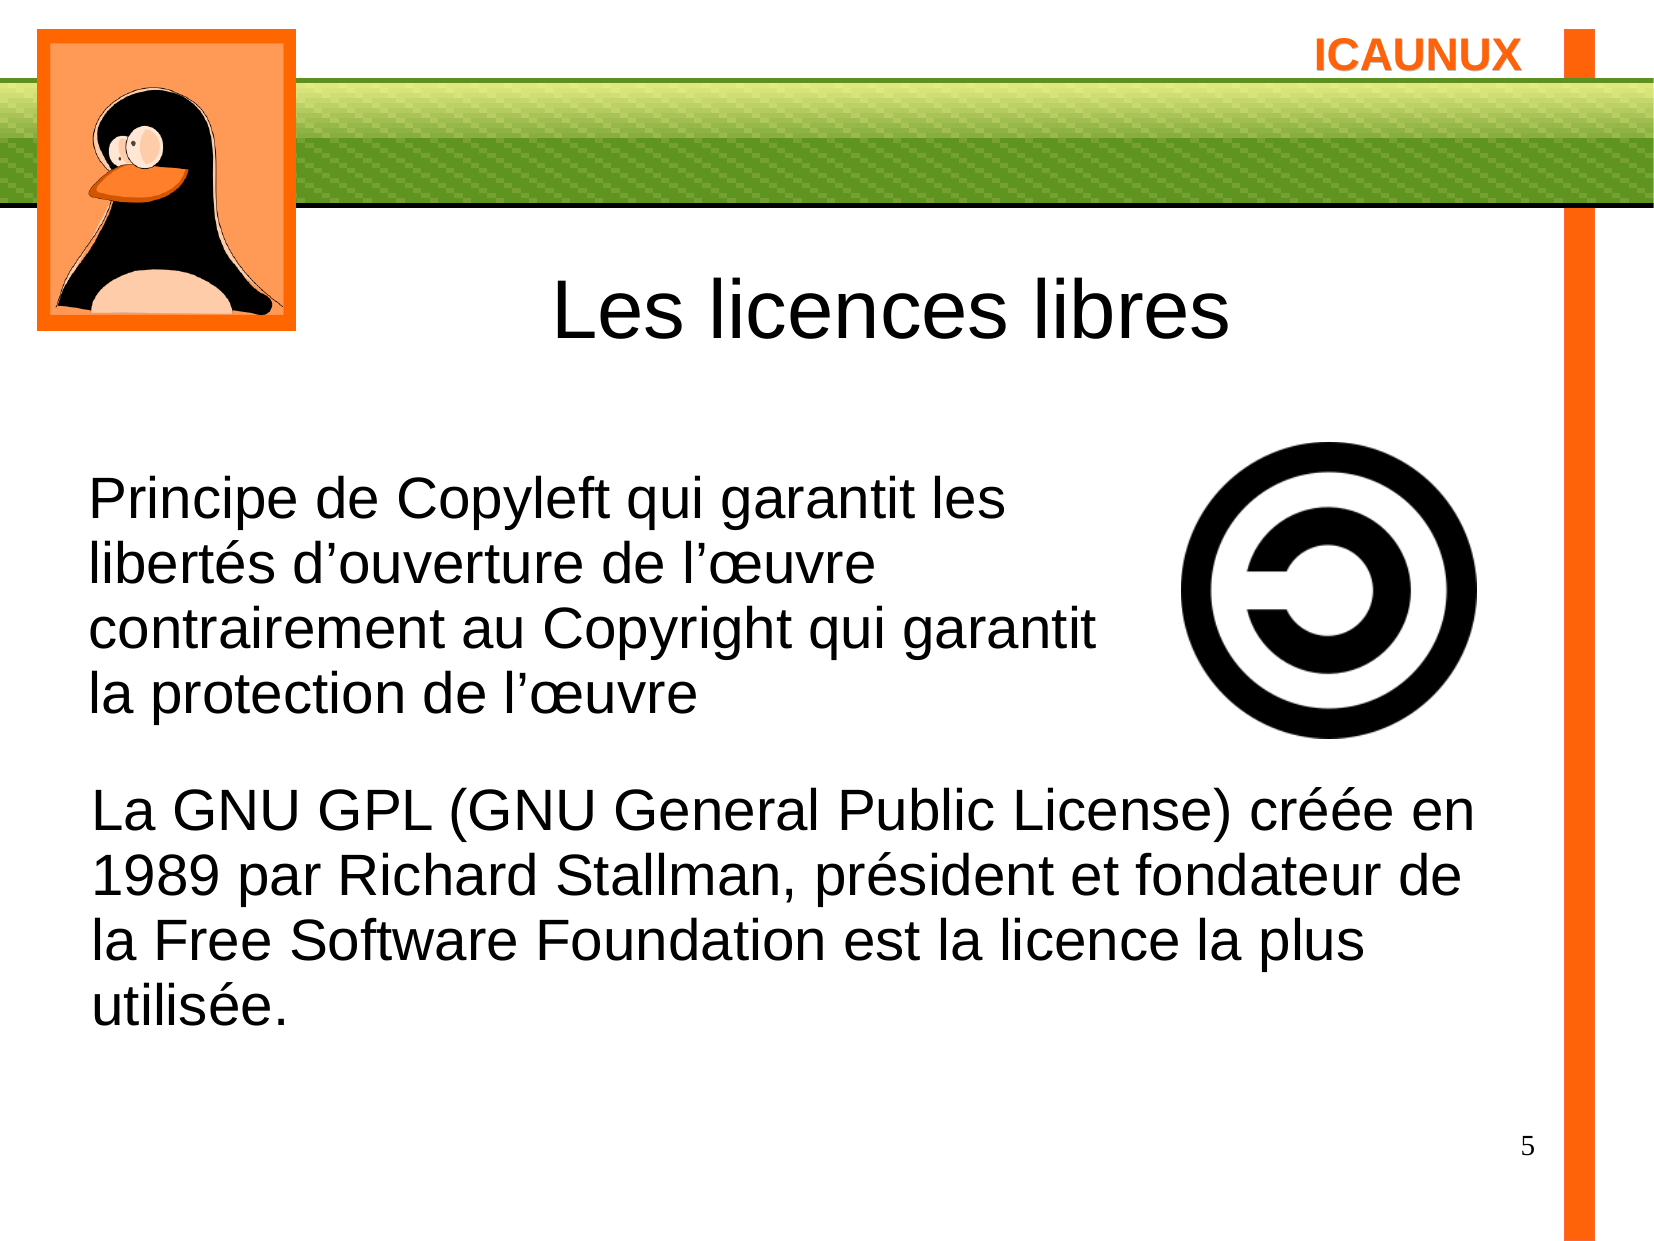

# Les licences libres
Principe de Copyleft qui garantit les libertés d’ouverture de l’œuvre contrairement au Copyright qui garantit la protection de l’œuvre
La GNU GPL (GNU General Public License) créée en 1989 par Richard Stallman, président et fondateur de la Free Software Foundation est la licence la plus utilisée.
5